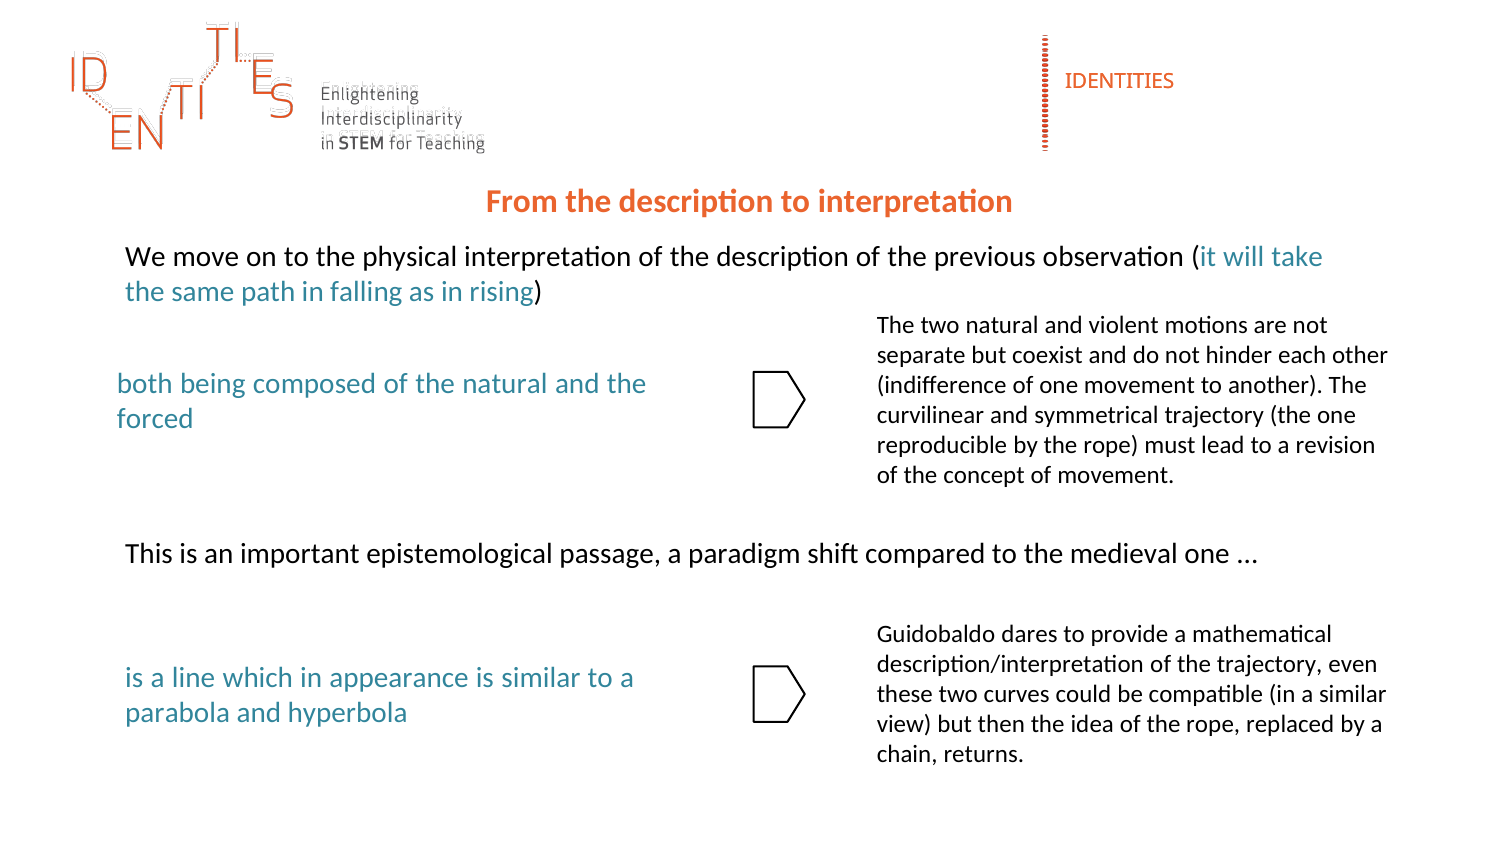

IDENTITIES
IDENTITIES
From the description to interpretation
We move on to the physical interpretation of the description of the previous observation (it will take the same path in falling as in rising)
The two natural and violent motions are not separate but coexist and do not hinder each other (indifference of one movement to another). The curvilinear and symmetrical trajectory (the one reproducible by the rope) must lead to a revision of the concept of movement.
both being composed of the natural and the forced
This is an important epistemological passage, a paradigm shift compared to the medieval one ...
Guidobaldo dares to provide a mathematical description/interpretation of the trajectory, even these two curves could be compatible (in a similar view) but then the idea of ​​the rope, replaced by a chain, returns.
is a line which in appearance is similar to a parabola and hyperbola